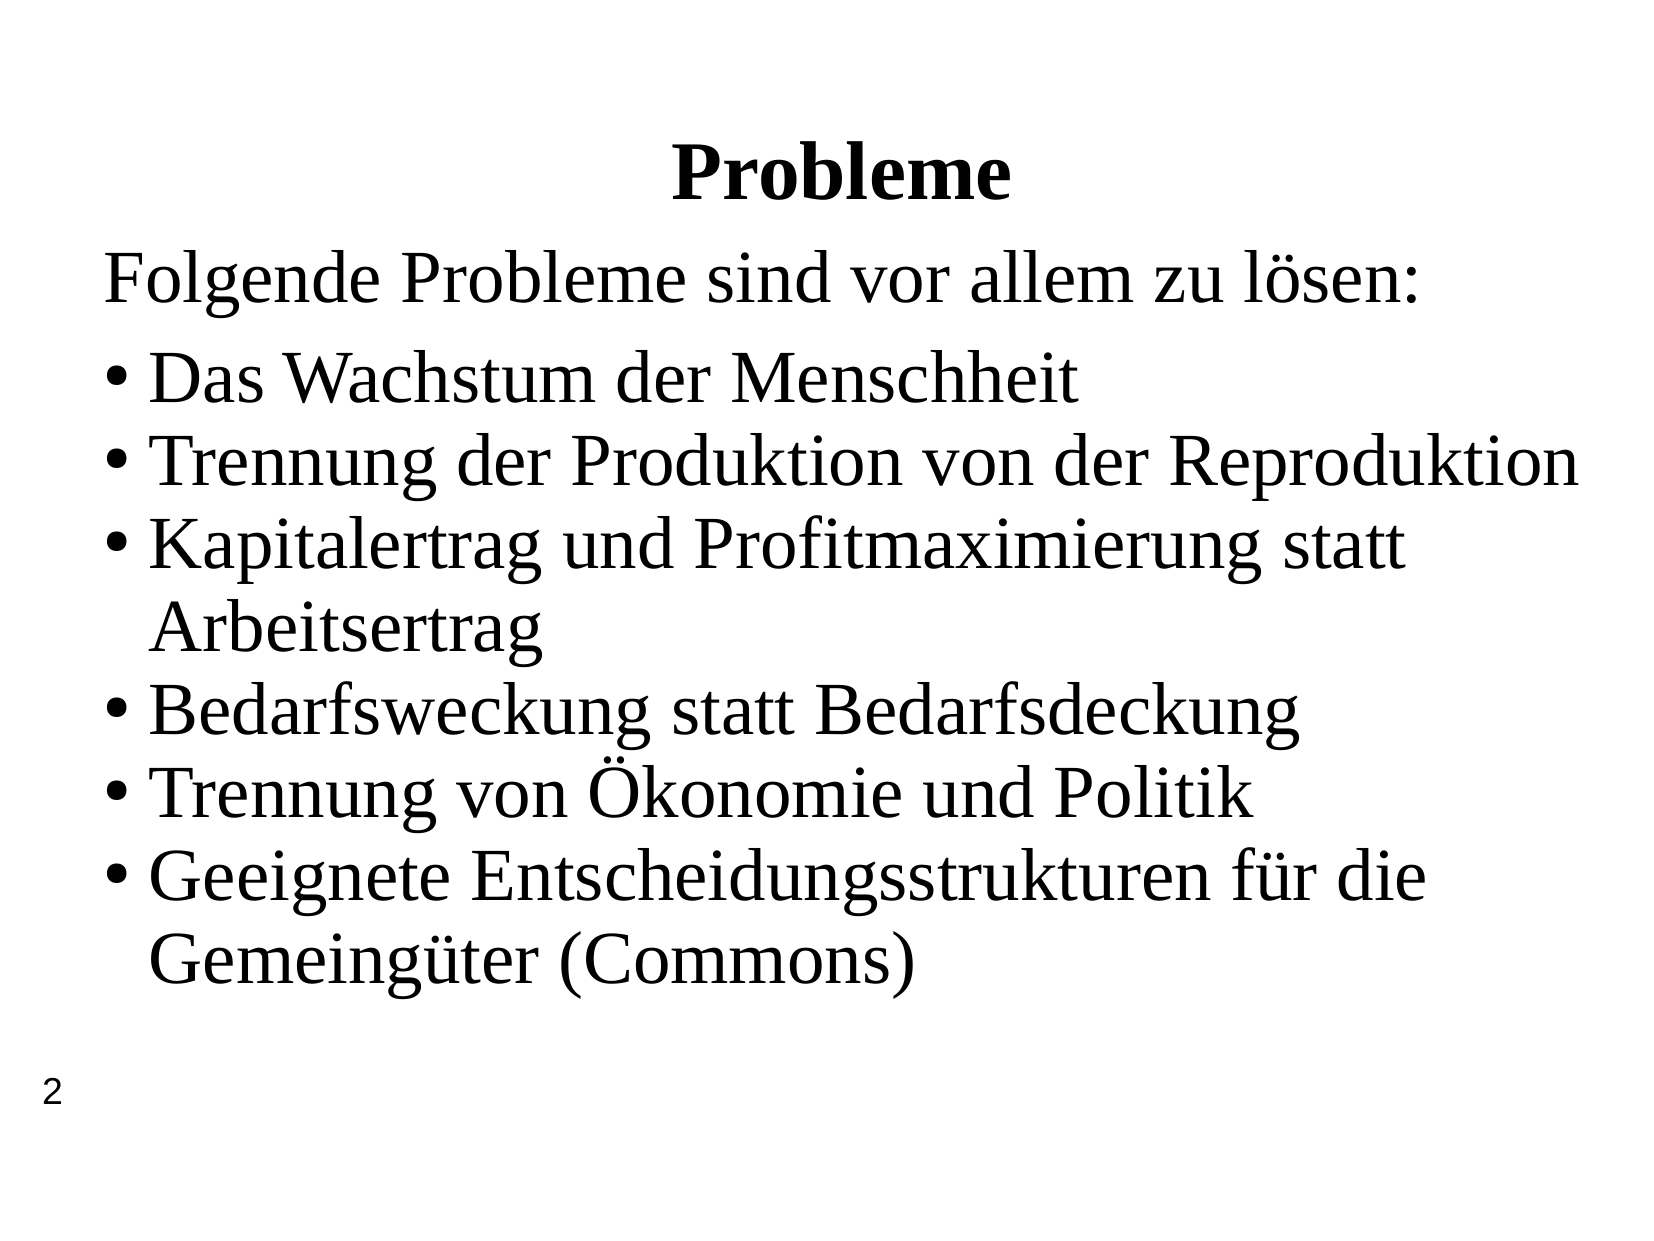

Probleme
Folgende Probleme sind vor allem zu lösen:
 Das Wachstum der Menschheit
 Trennung der Produktion von der Reproduktion
 Kapitalertrag und Profitmaximierung statt
 Arbeitsertrag
 Bedarfsweckung statt Bedarfsdeckung
 Trennung von Ökonomie und Politik
 Geeignete Entscheidungsstrukturen für die
 Gemeingüter (Commons)